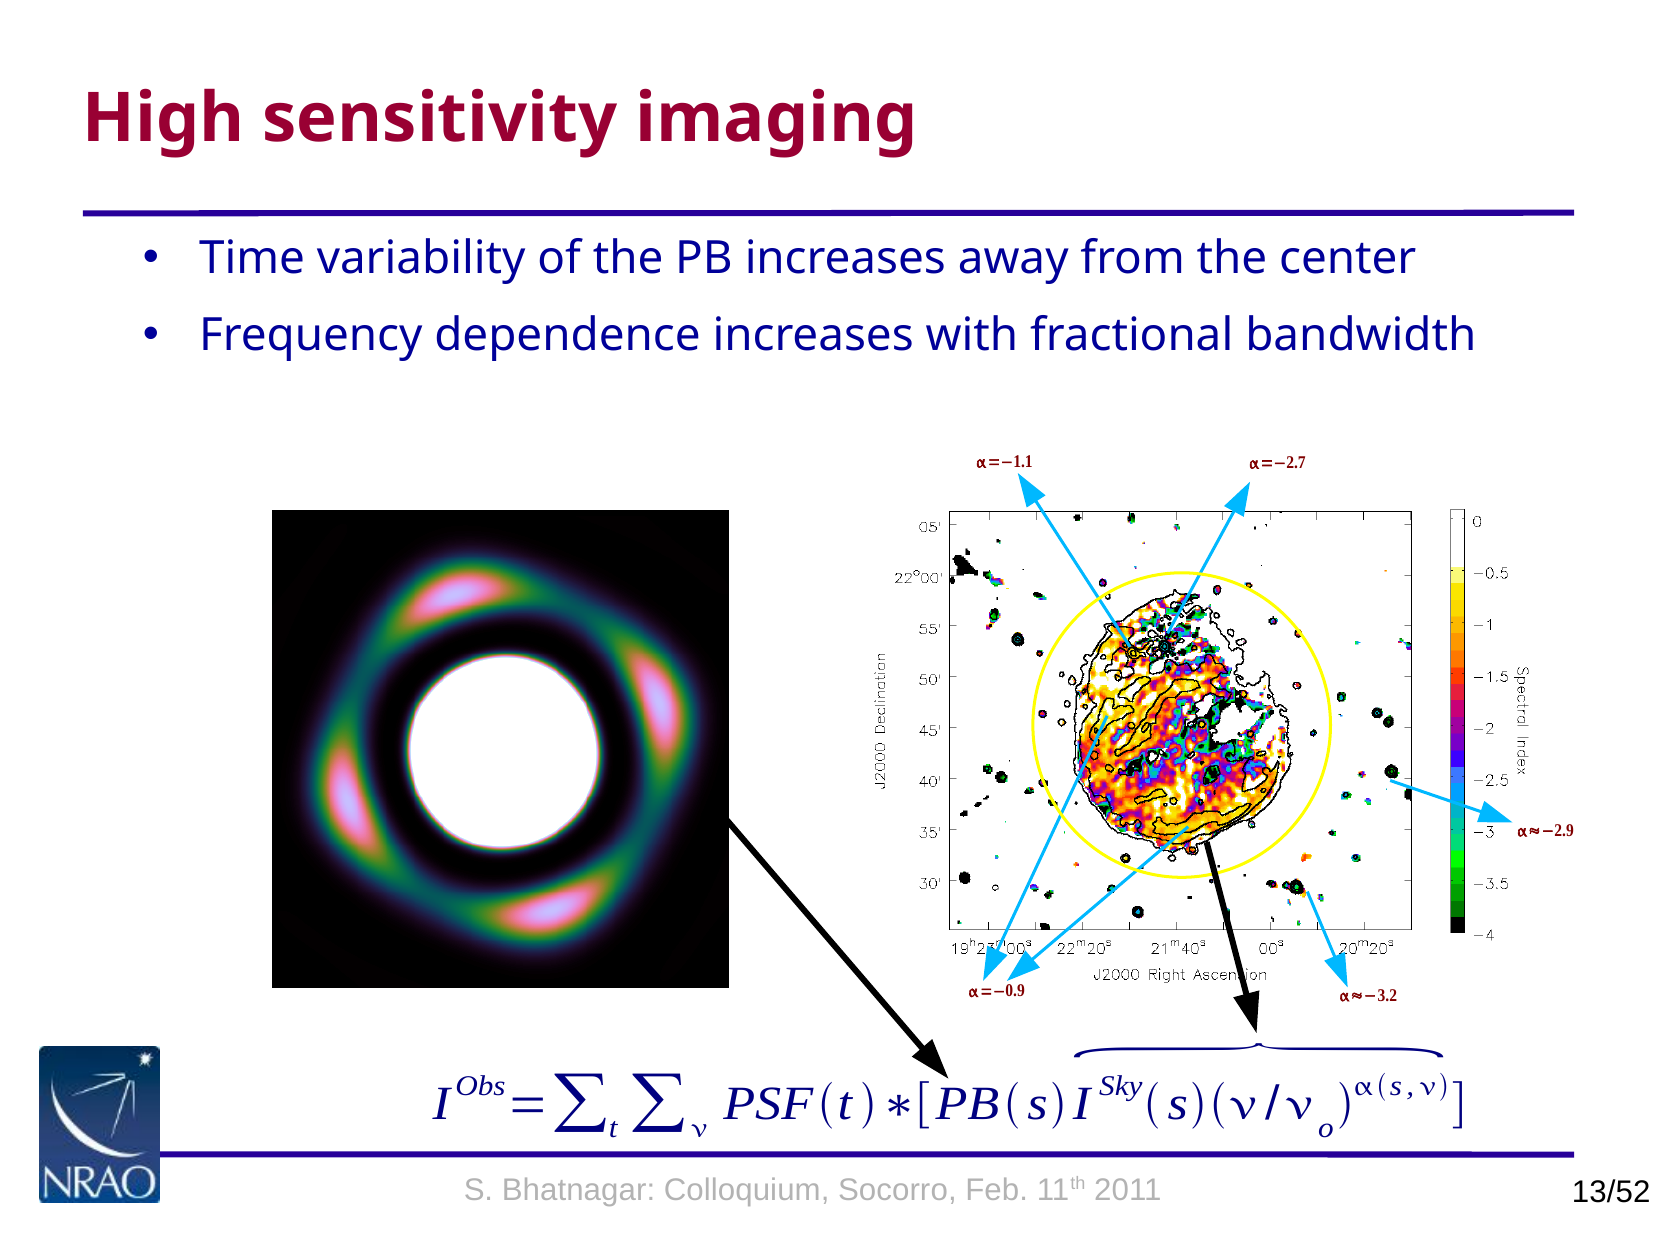

# High sensitivity imaging
Time variability of the PB increases away from the center
Frequency dependence increases with fractional bandwidth